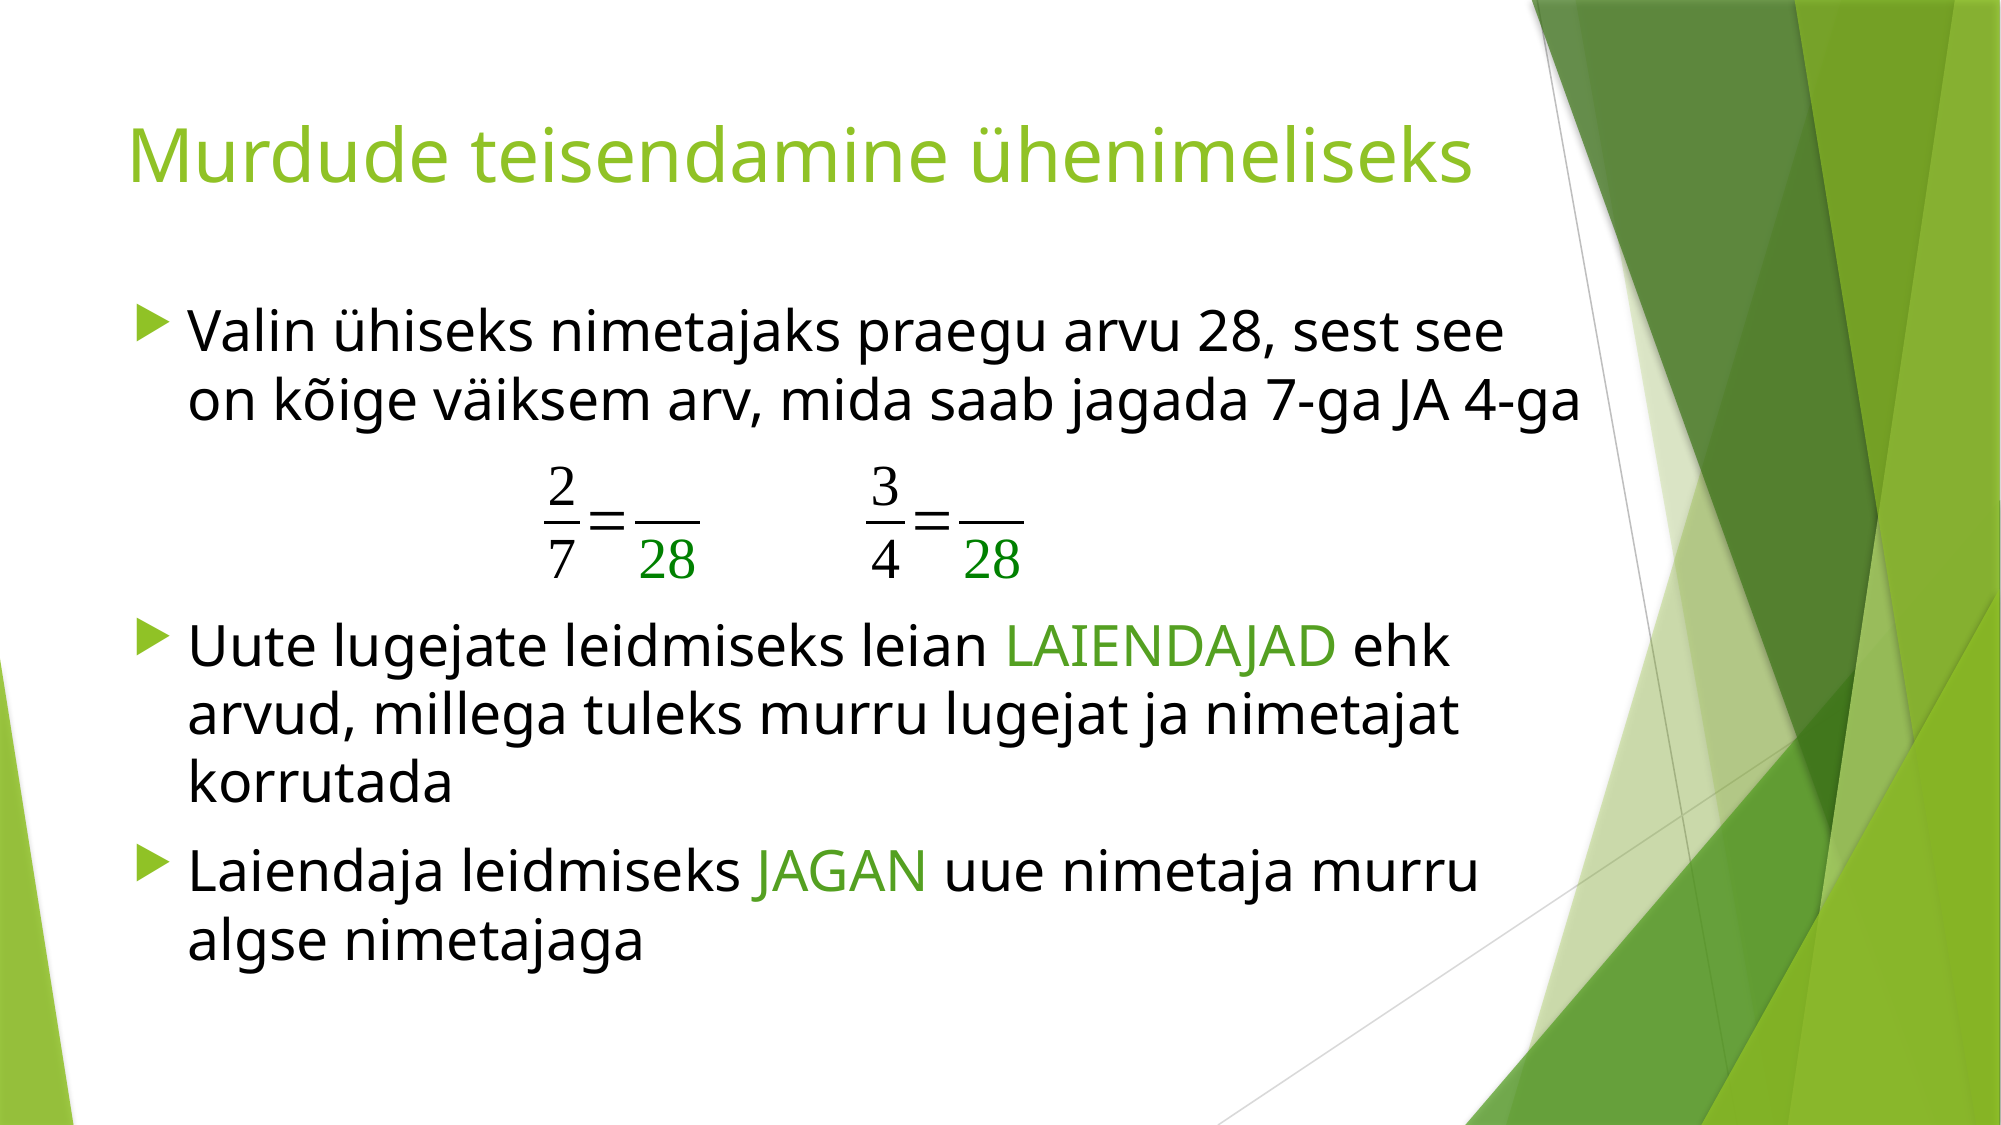

# Murdude teisendamine ühenimeliseks
Valin ühiseks nimetajaks praegu arvu 28, sest see on kõige väiksem arv, mida saab jagada 7-ga JA 4-ga
Uute lugejate leidmiseks leian LAIENDAJAD ehk arvud, millega tuleks murru lugejat ja nimetajat korrutada
Laiendaja leidmiseks JAGAN uue nimetaja murru algse nimetajaga